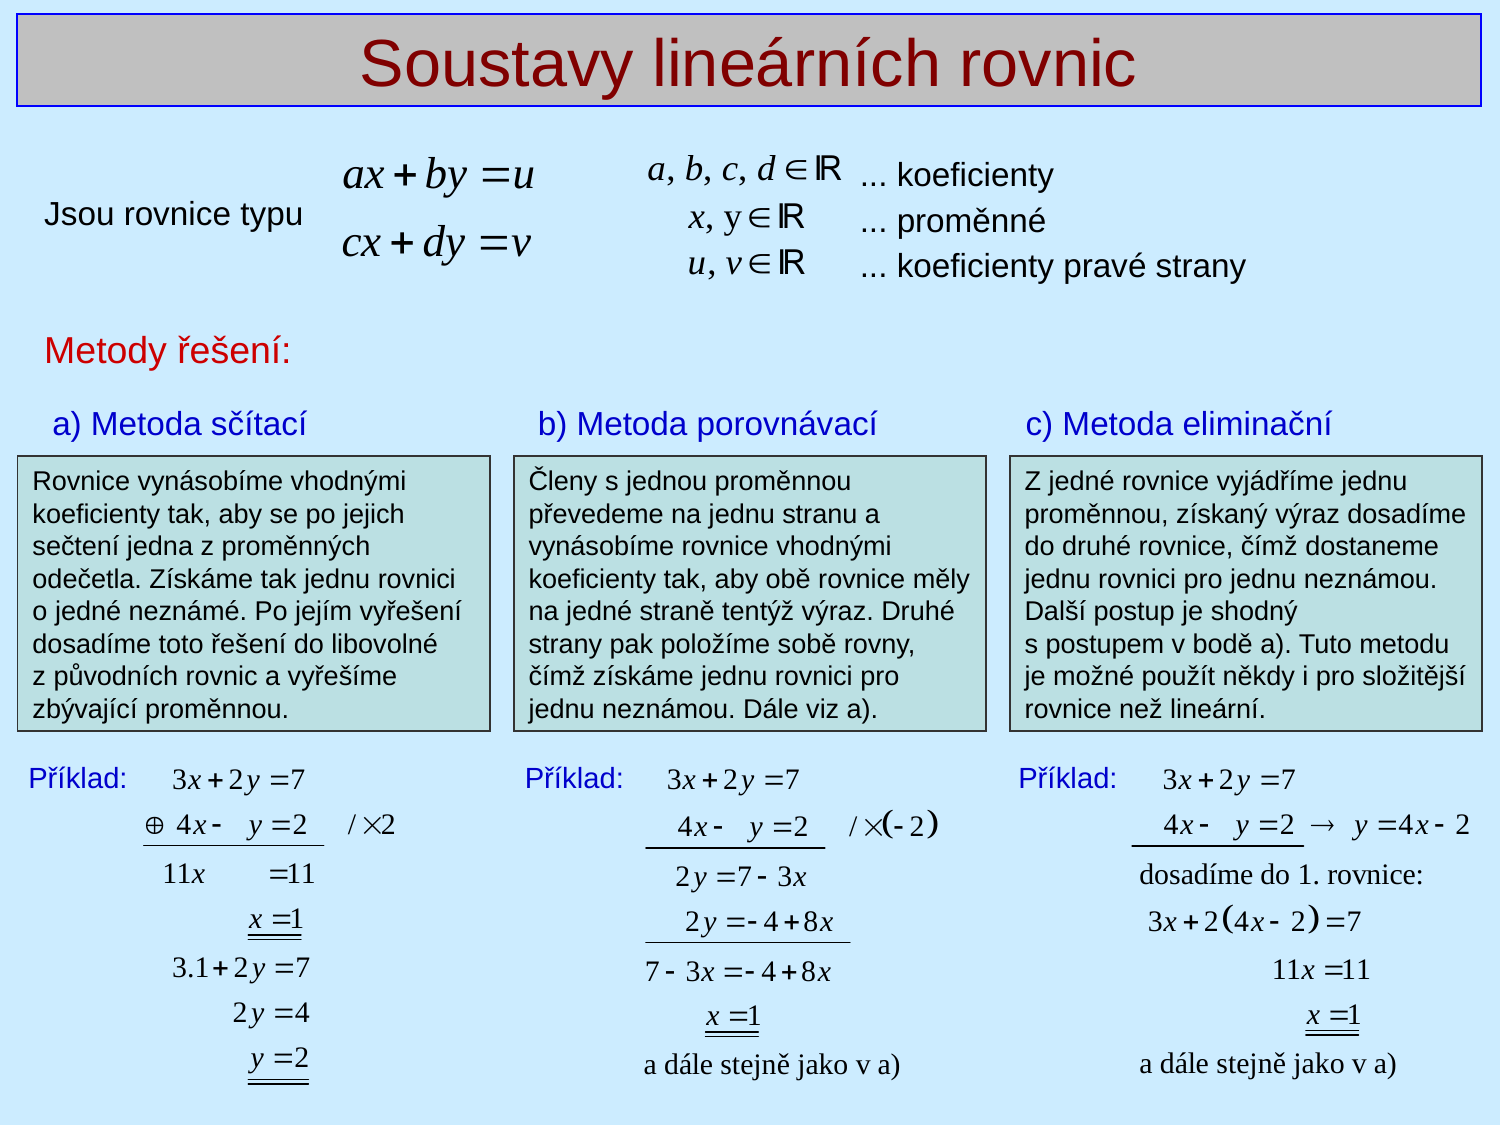

# Soustavy lineárních rovnic
... koeficienty
... proměnné
... koeficienty pravé strany
Jsou rovnice typu
Metody řešení:
a) Metoda sčítací b) Metoda porovnávací c) Metoda eliminační
Rovnice vynásobíme vhodnými koeficienty tak, aby se po jejich sečtení jedna z proměnných odečetla. Získáme tak jednu rovnici o jedné neznámé. Po jejím vyřešení dosadíme toto řešení do libovolné
z původních rovnic a vyřešíme zbývající proměnnou.
Členy s jednou proměnnou převedeme na jednu stranu a vynásobíme rovnice vhodnými koeficienty tak, aby obě rovnice měly na jedné straně tentýž výraz. Druhé strany pak položíme sobě rovny, čímž získáme jednu rovnici pro jednu neznámou. Dále viz a).
Z jedné rovnice vyjádříme jednu proměnnou, získaný výraz dosadíme do druhé rovnice, čímž dostaneme jednu rovnici pro jednu neznámou. Další postup je shodný
s postupem v bodě a). Tuto metodu je možné použít někdy i pro složitější rovnice než lineární.
Příklad:
Příklad:
Příklad: